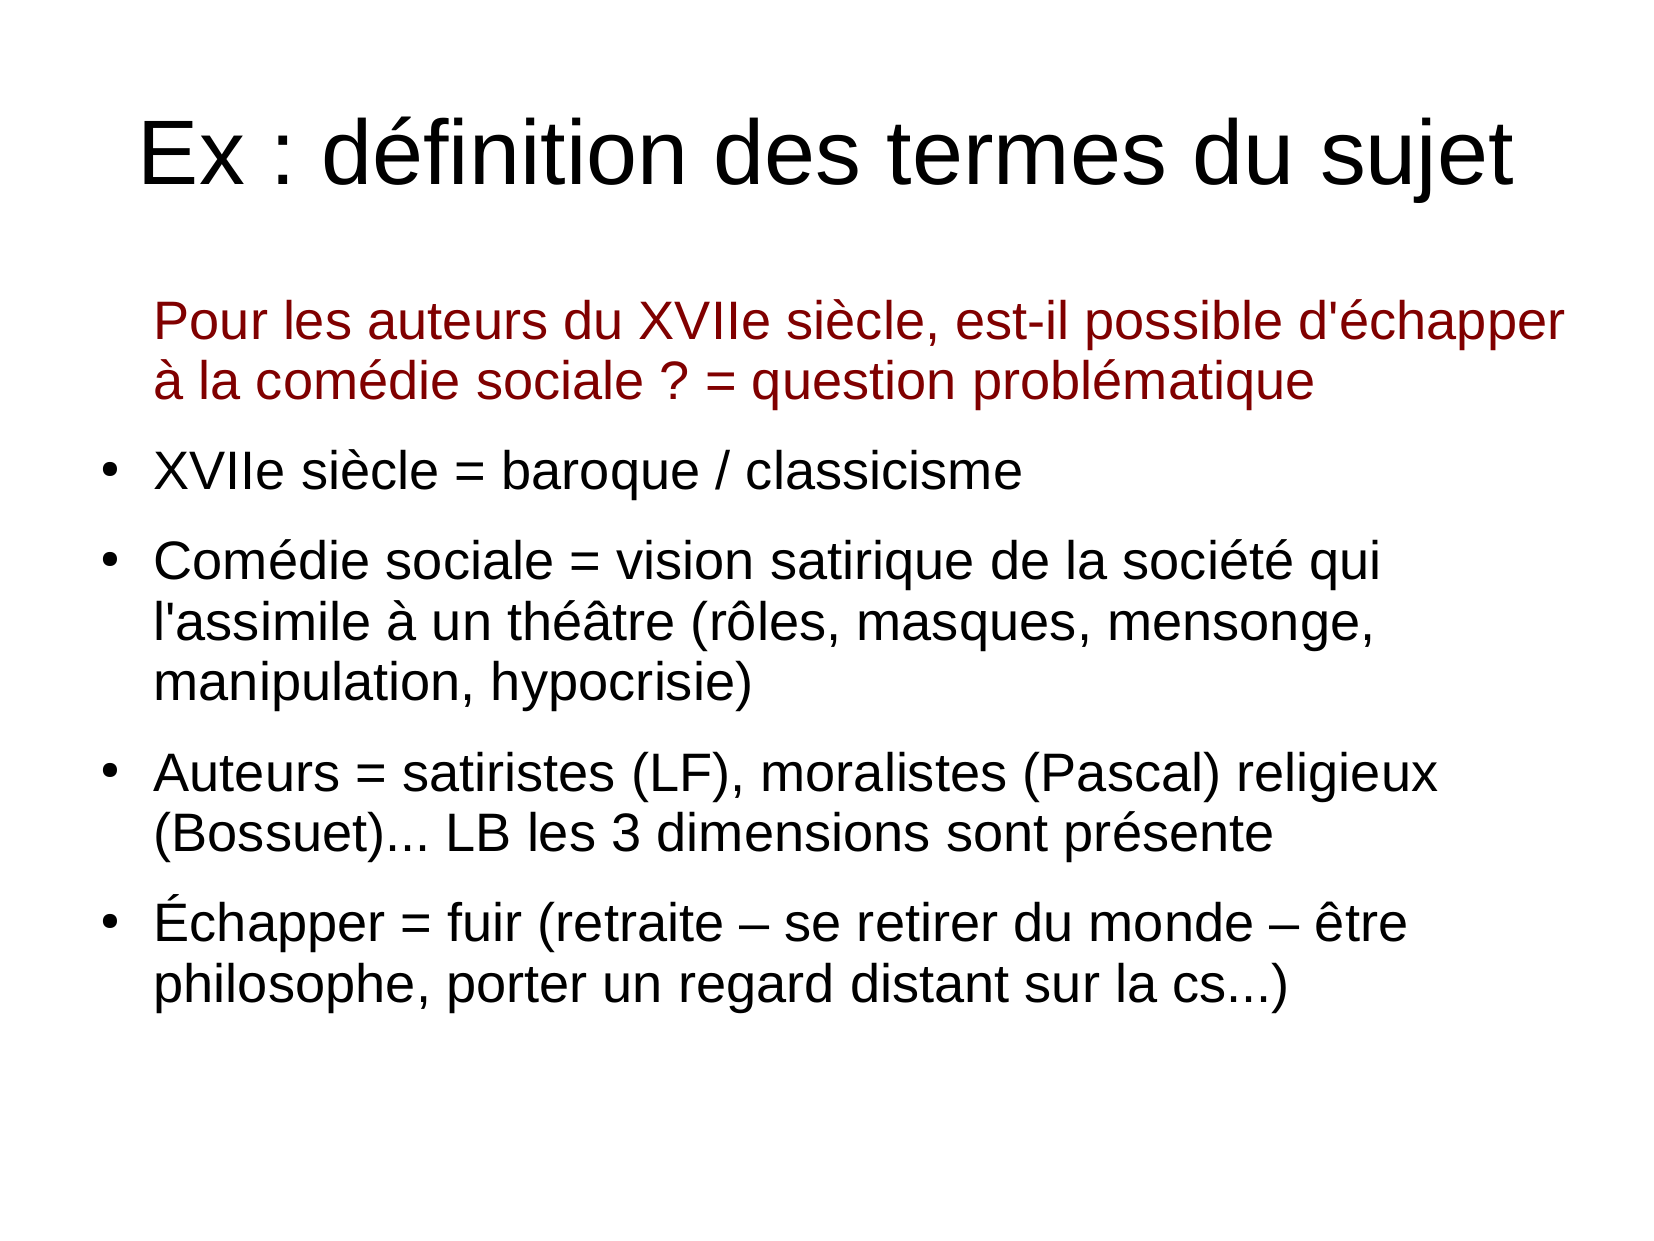

# Ex : définition des termes du sujet
Pour les auteurs du XVIIe siècle, est-il possible d'échapper à la comédie sociale ? = question problématique
XVIIe siècle = baroque / classicisme
Comédie sociale = vision satirique de la société qui l'assimile à un théâtre (rôles, masques, mensonge, manipulation, hypocrisie)
Auteurs = satiristes (LF), moralistes (Pascal) religieux (Bossuet)... LB les 3 dimensions sont présente
Échapper = fuir (retraite – se retirer du monde – être philosophe, porter un regard distant sur la cs...)